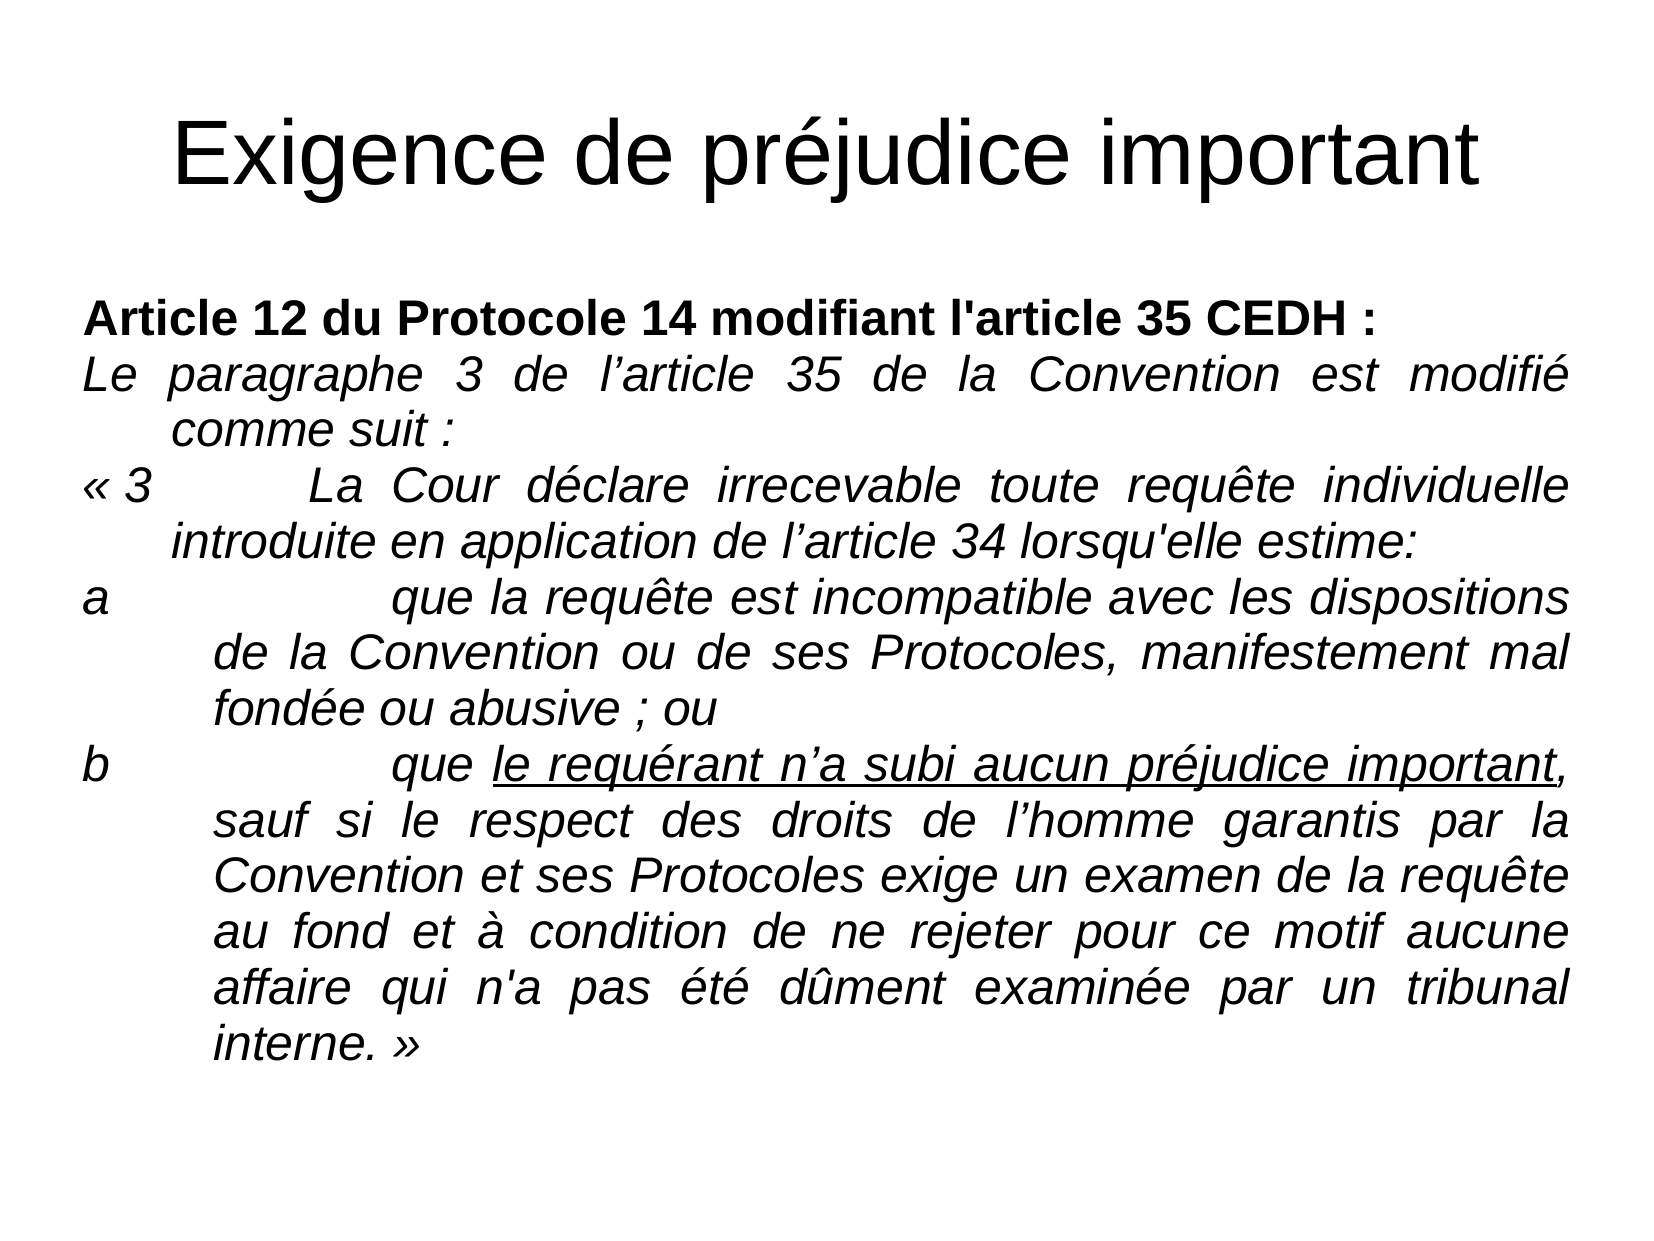

# Exigence de préjudice important
Article 12 du Protocole 14 modifiant l'article 35 CEDH :
Le paragraphe 3 de l’article 35 de la Convention est modifié comme suit :
« 3	La Cour déclare irrecevable toute requête individuelle introduite en application de l’article 34 lorsqu'elle estime:
a	que la requête est incompatible avec les dispositions de la Convention ou de ses Protocoles, manifestement mal fondée ou abusive ; ou
b	que le requérant n’a subi aucun préjudice important, sauf si le respect des droits de l’homme garantis par la Convention et ses Protocoles exige un examen de la requête au fond et à condition de ne rejeter pour ce motif aucune affaire qui n'a pas été dûment examinée par un tribunal interne. »